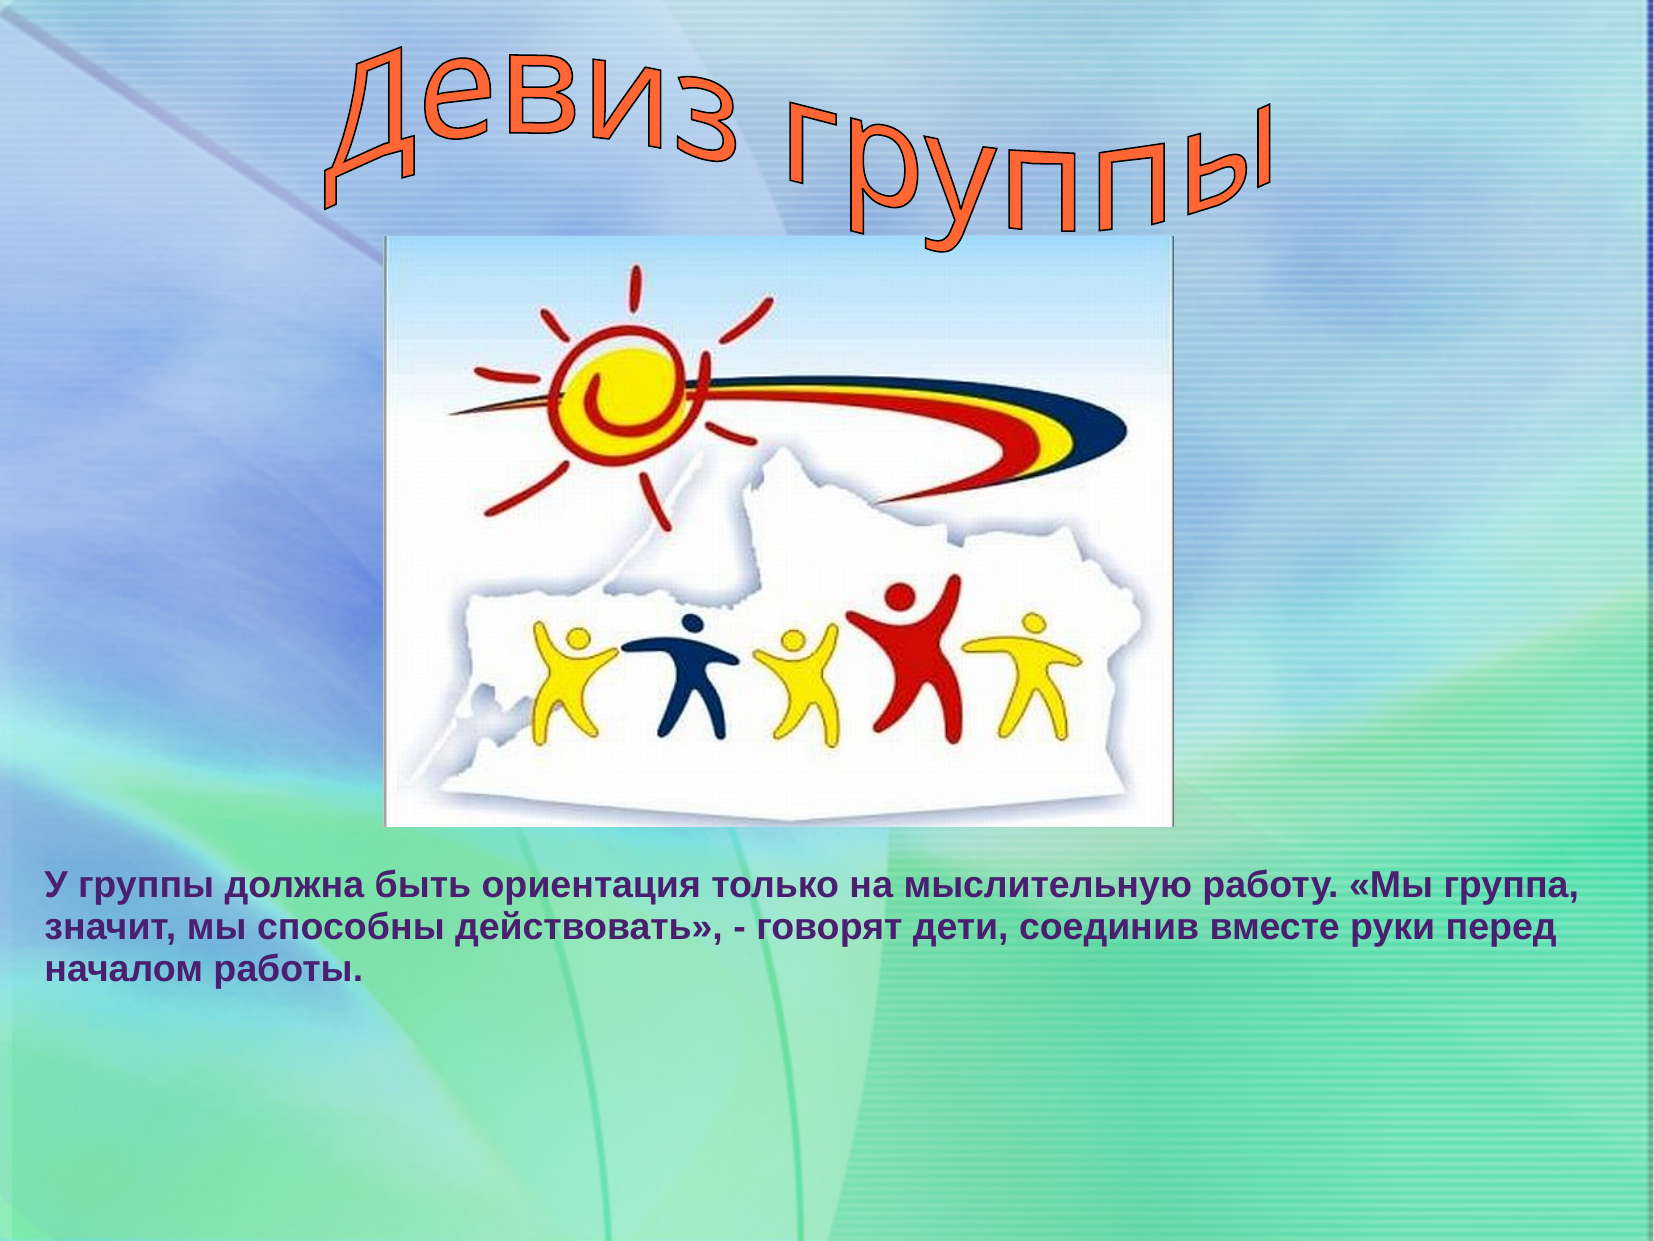

Девиз группы
У группы должна быть ориентация только на мыслительную работу. «Мы группа, значит, мы способны действовать», - говорят дети, соединив вместе руки перед началом работы.